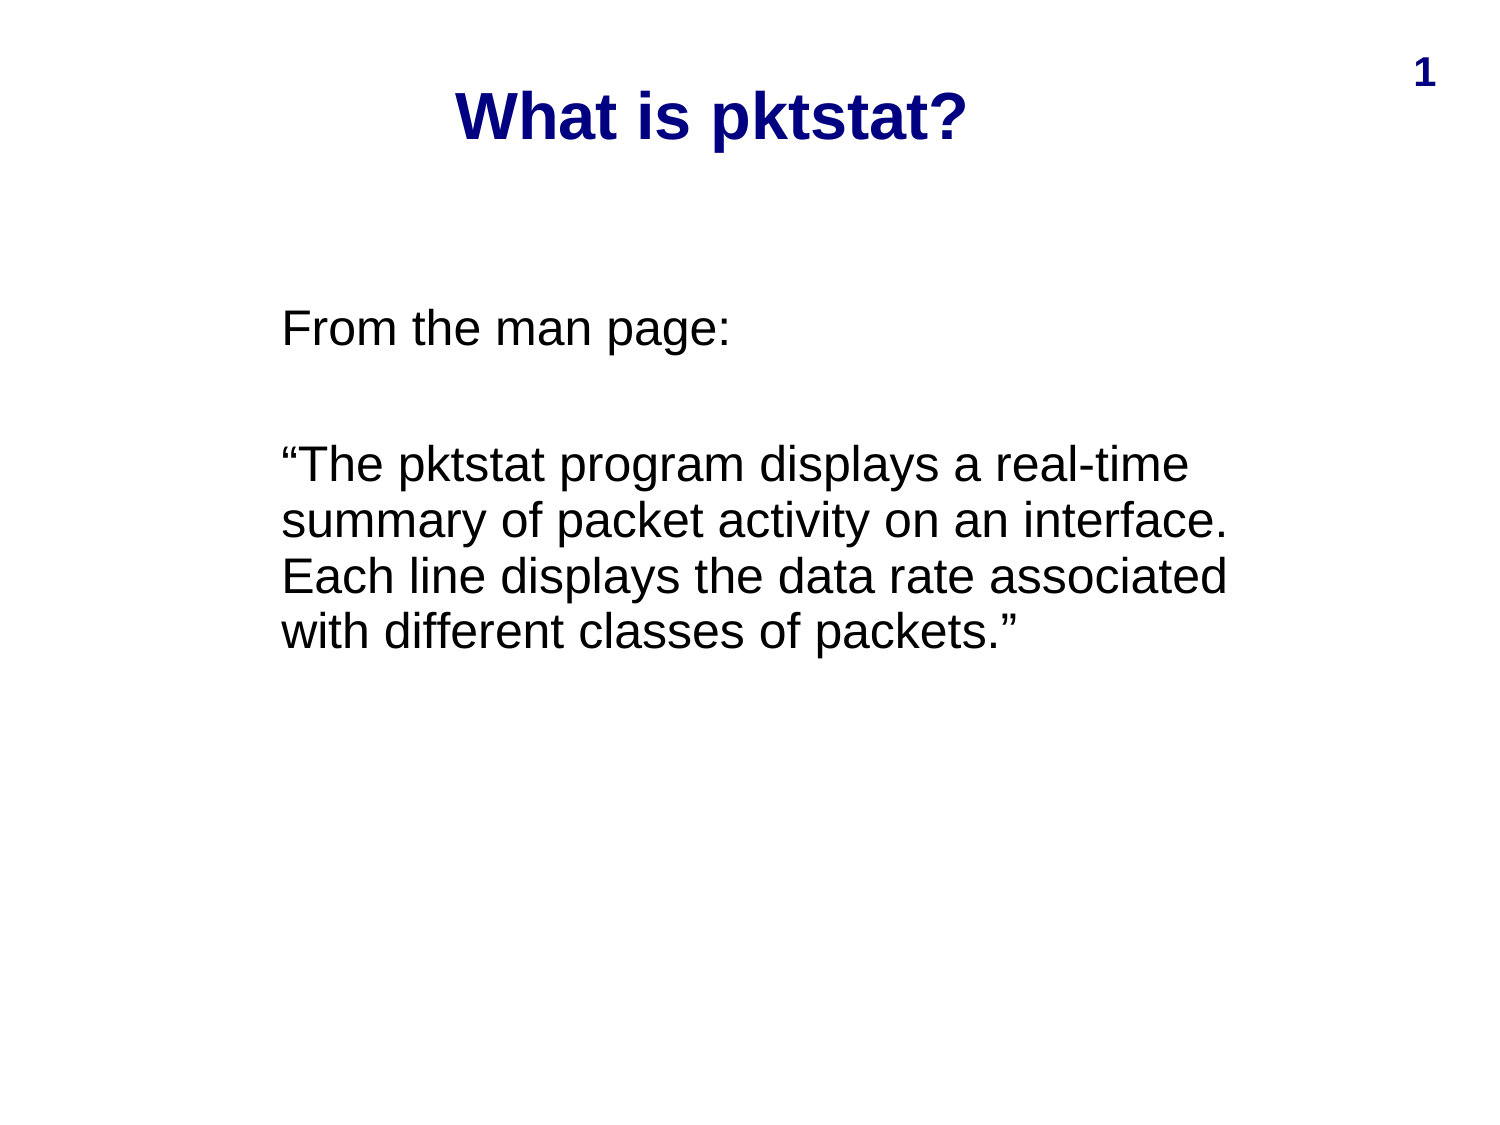

1
# What is pktstat?
From the man page:
“The pktstat program displays a real-time summary of packet activity on an interface. Each line displays the data rate associated with different classes of packets.”